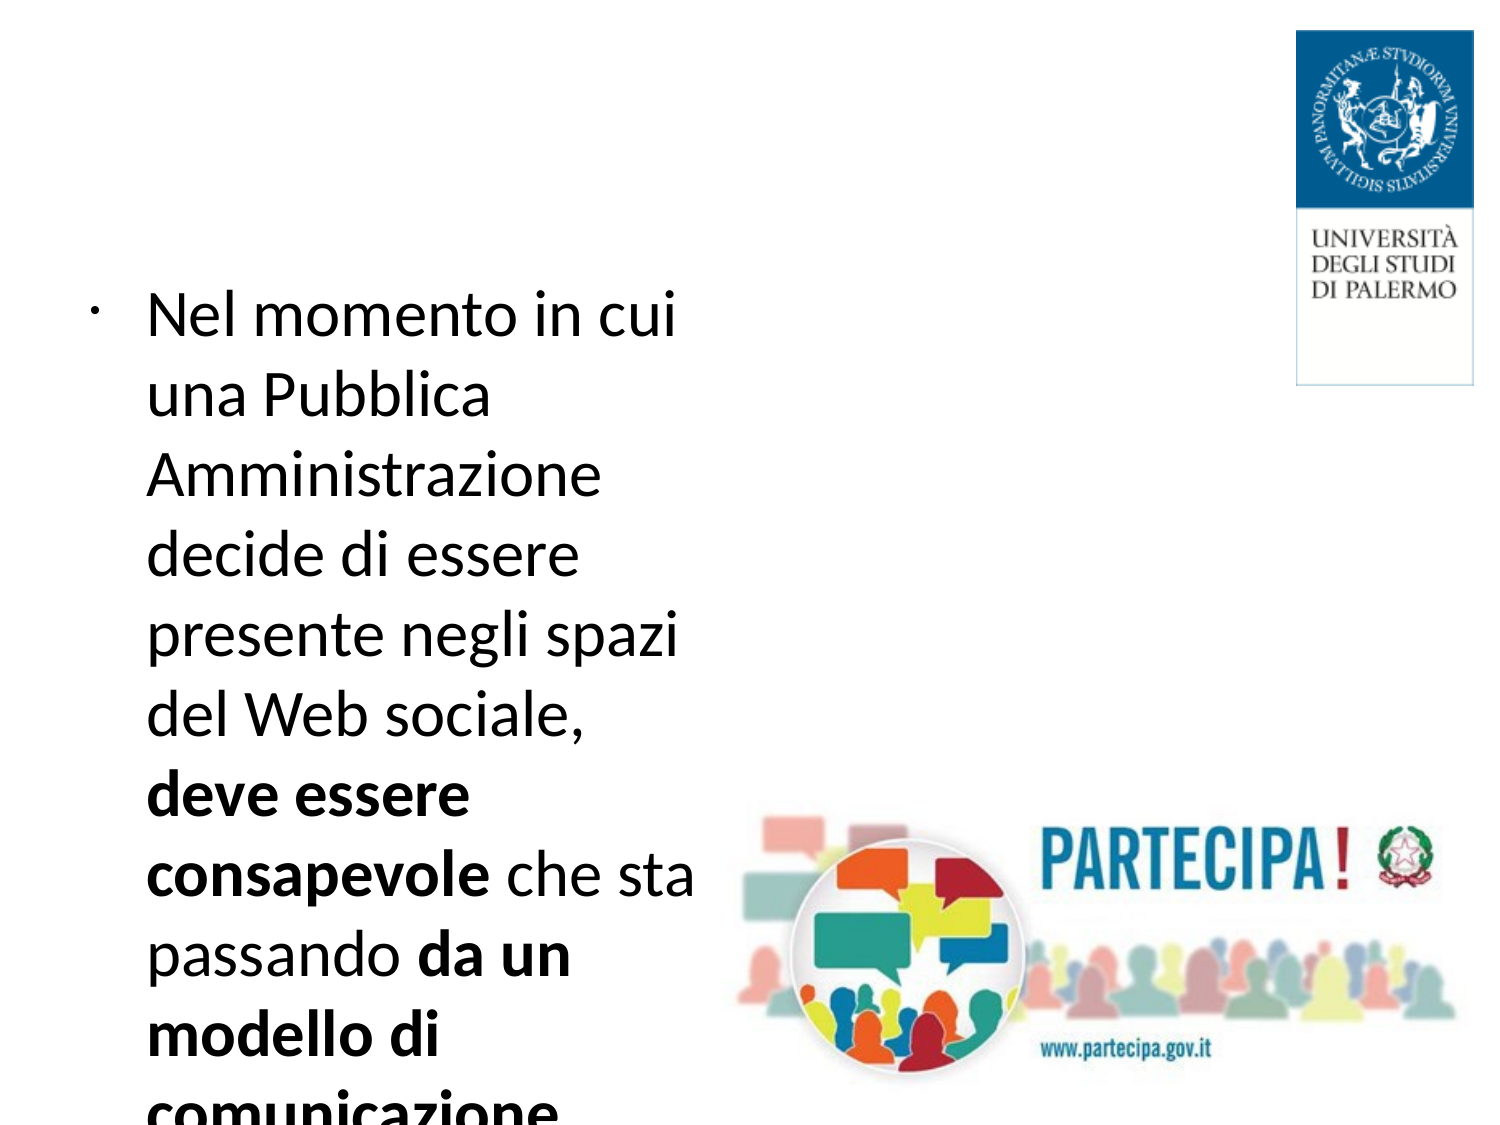

# Nel momento in cui una Pubblica Amministrazione decide di essere presente negli spazi del Web sociale, deve essere consapevole che sta passando da un modello di comunicazione “verso” il cittadino a uno “con” il cittadino.